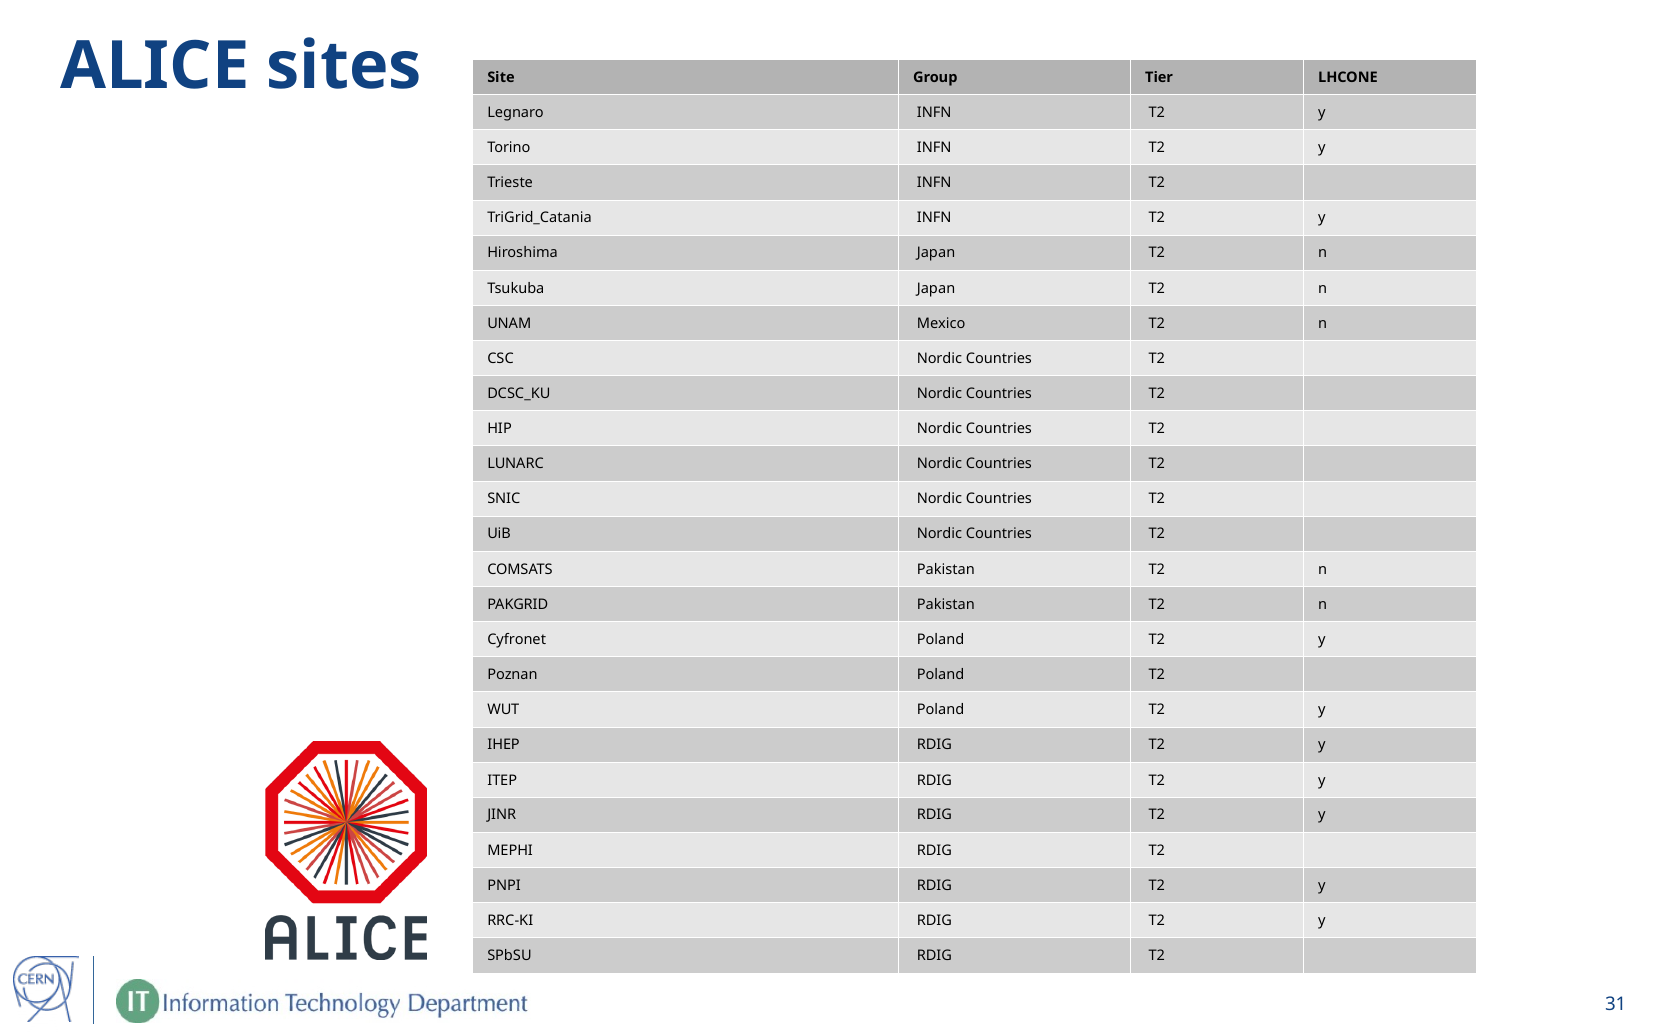

# ALICE sites
| Site | Group | Tier | LHCONE |
| --- | --- | --- | --- |
| Legnaro | INFN | T2 | y |
| Torino | INFN | T2 | y |
| Trieste | INFN | T2 | |
| TriGrid\_Catania | INFN | T2 | y |
| Hiroshima | Japan | T2 | n |
| Tsukuba | Japan | T2 | n |
| UNAM | Mexico | T2 | n |
| CSC | Nordic Countries | T2 | |
| DCSC\_KU | Nordic Countries | T2 | |
| HIP | Nordic Countries | T2 | |
| LUNARC | Nordic Countries | T2 | |
| SNIC | Nordic Countries | T2 | |
| UiB | Nordic Countries | T2 | |
| COMSATS | Pakistan | T2 | n |
| PAKGRID | Pakistan | T2 | n |
| Cyfronet | Poland | T2 | y |
| Poznan | Poland | T2 | |
| WUT | Poland | T2 | y |
| IHEP | RDIG | T2 | y |
| ITEP | RDIG | T2 | y |
| JINR | RDIG | T2 | y |
| MEPHI | RDIG | T2 | |
| PNPI | RDIG | T2 | y |
| RRC-KI | RDIG | T2 | y |
| SPbSU | RDIG | T2 | |